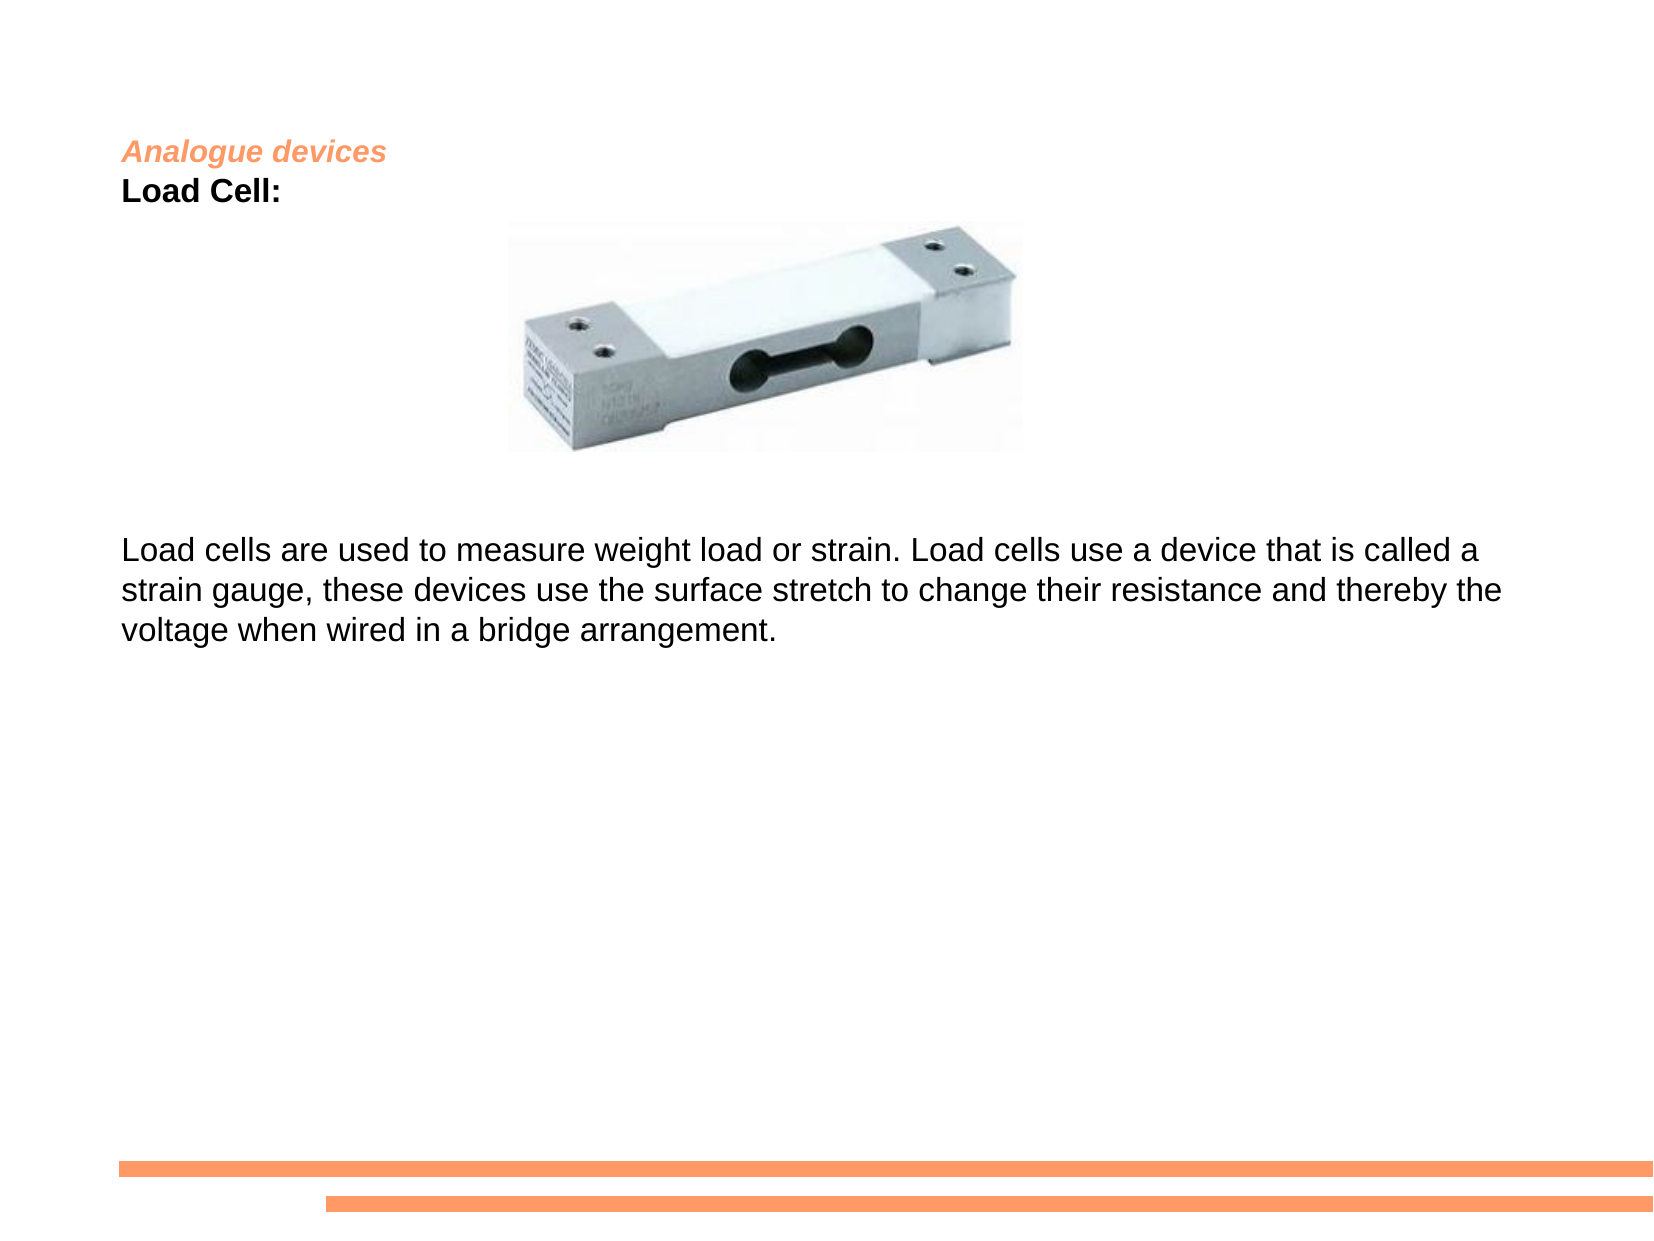

# Analogue devices
Load Cell:
Load cells are used to measure weight load or strain. Load cells use a device that is called a strain gauge, these devices use the surface stretch to change their resistance and thereby the voltage when wired in a bridge arrangement.